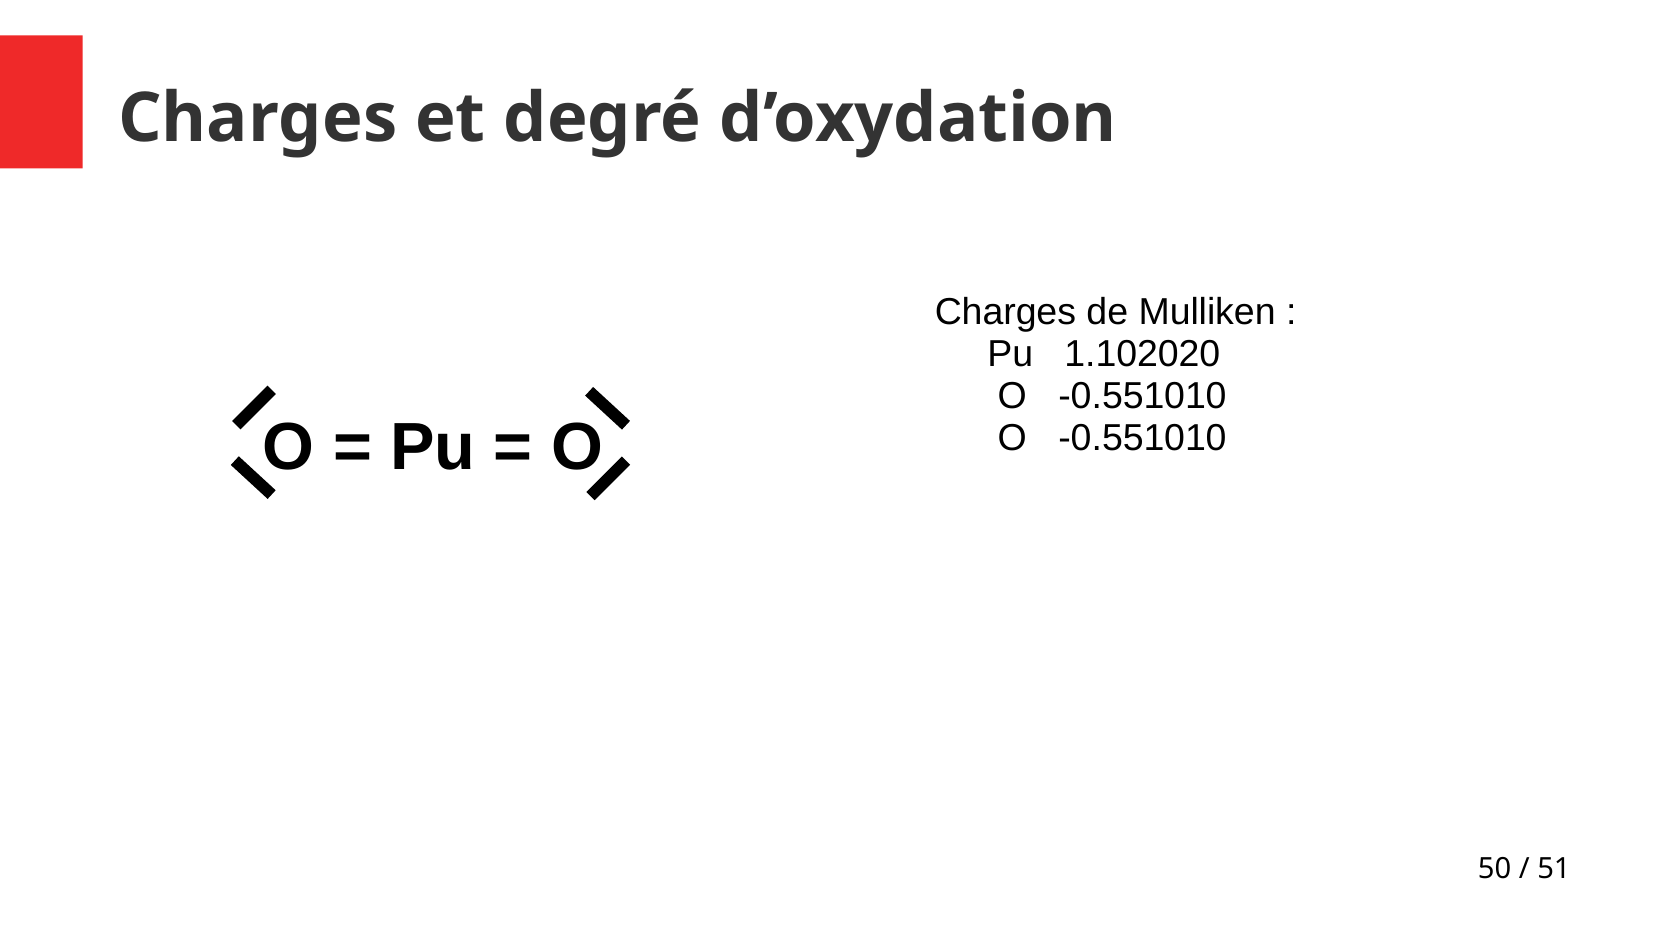

# Charges et degré d’oxydation
 Charges de Mulliken :
 Pu 1.102020
 O -0.551010
 O -0.551010
O = Pu = O
50